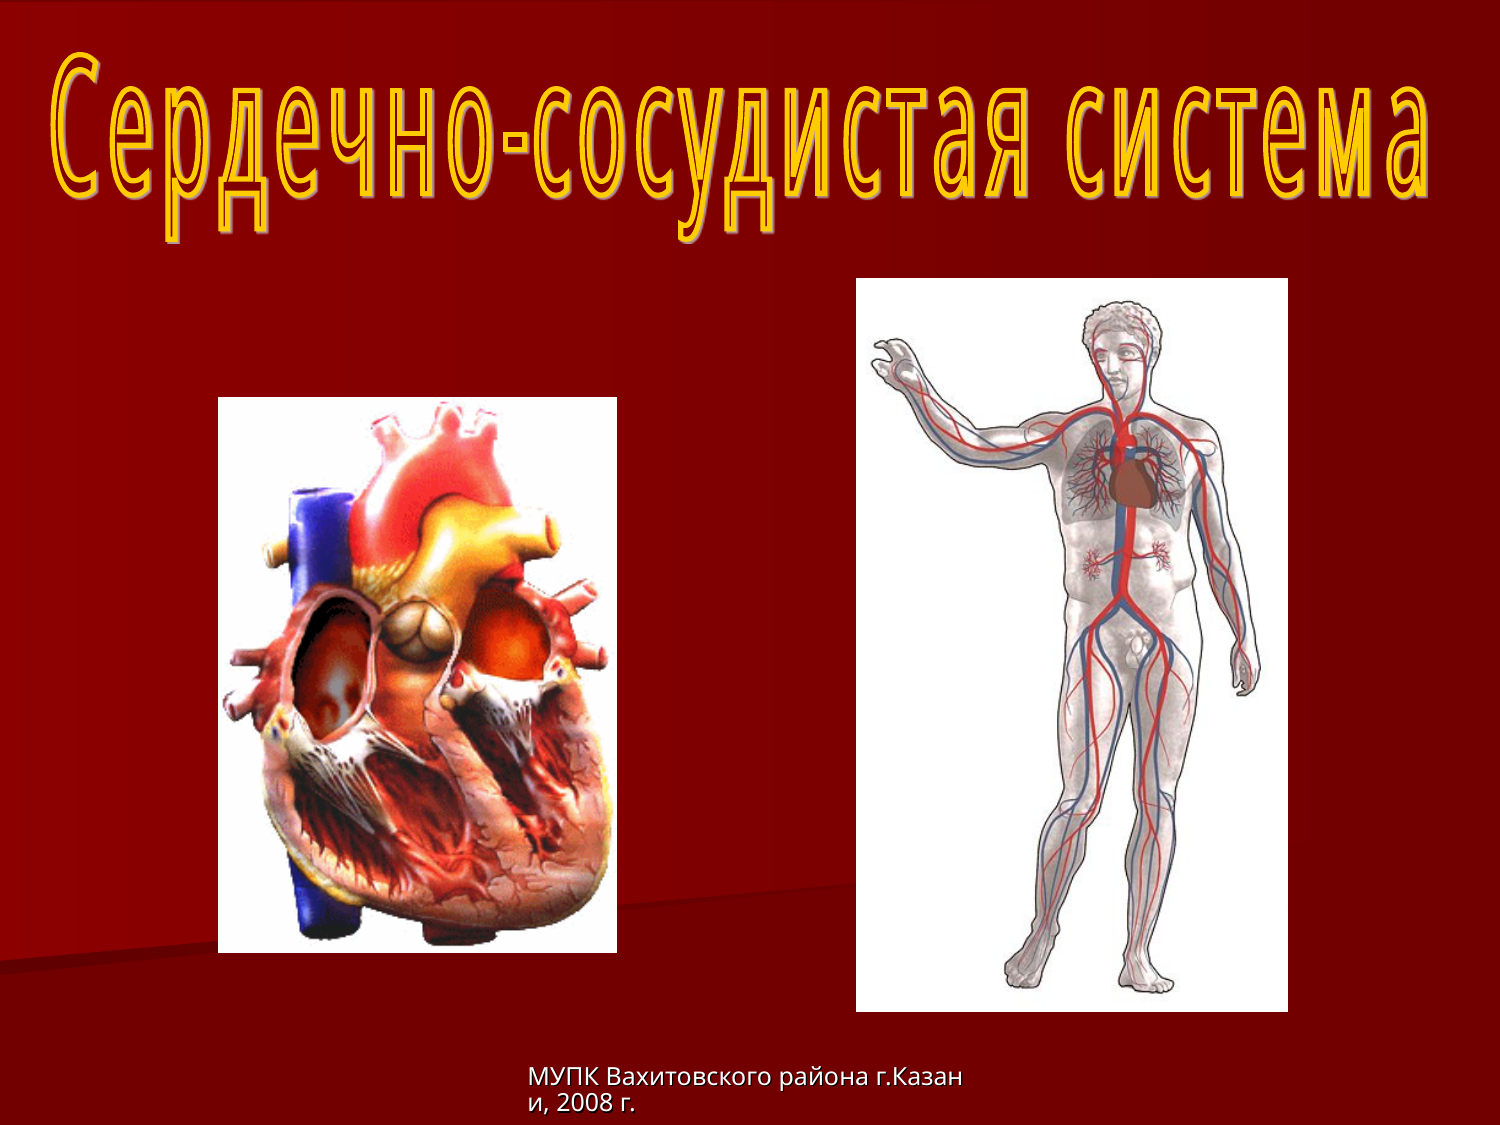

Сердечно-сосудистая система
МУПК Вахитовского района г.Казани, 2008 г.